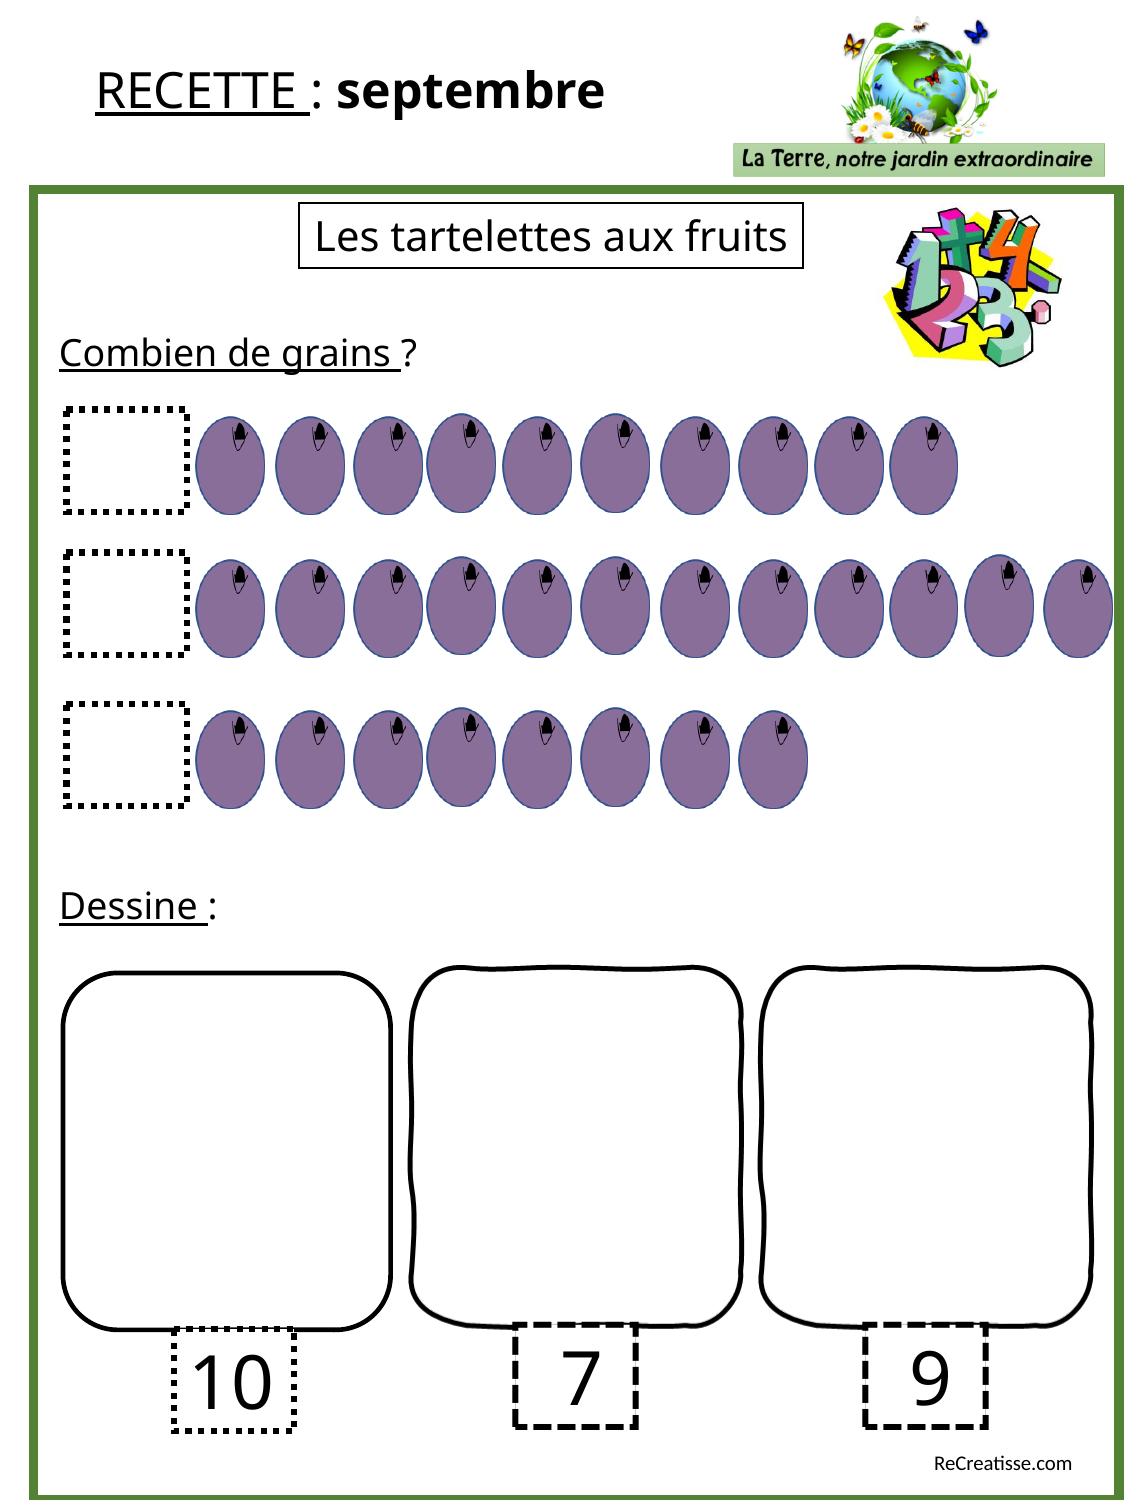

RECETTE : septembre
Les tartelettes aux fruits
Combien de grains ?
Dessine :
7
9
10
ReCreatisse.com